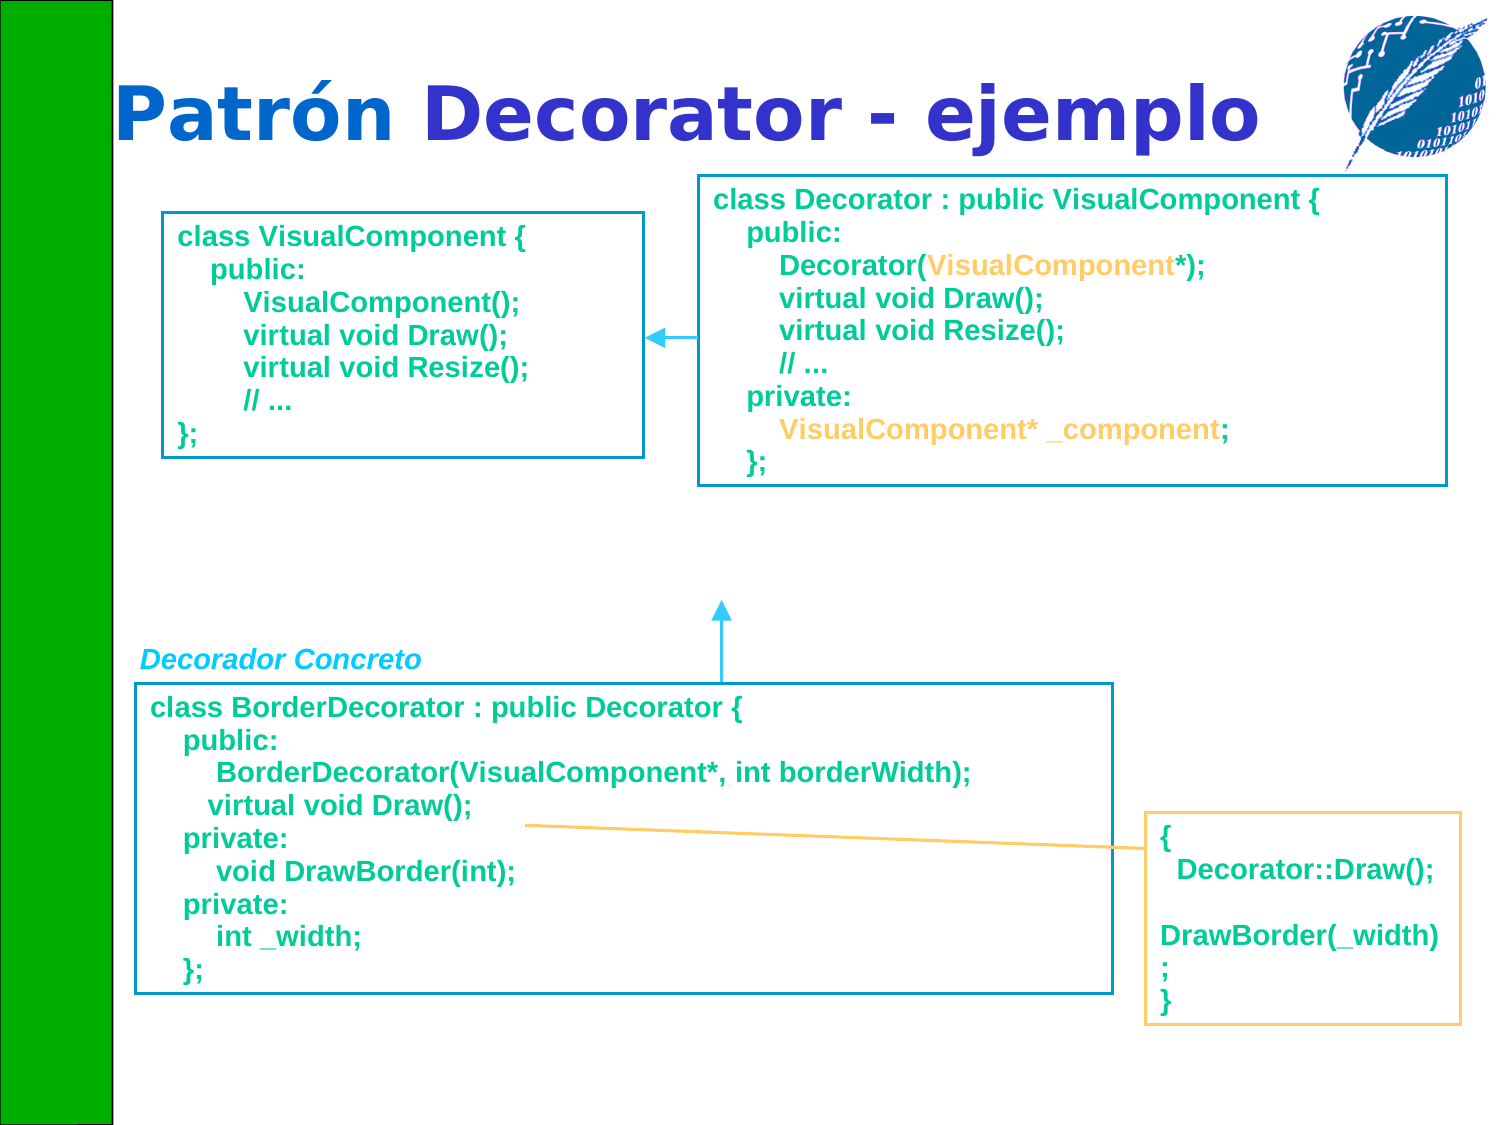

# Patrón Decorator - ejemplo
class Decorator : public VisualComponent {
 public:
 Decorator(VisualComponent*);
 virtual void Draw();
 virtual void Resize();
 // ...
 private:
 VisualComponent* _component;
 };
class VisualComponent {
 public:
 VisualComponent();
 virtual void Draw();
 virtual void Resize();
 // ...
};
Decorador Concreto
class BorderDecorator : public Decorator {
 public:
 BorderDecorator(VisualComponent*, int borderWidth);
 virtual void Draw();
 private:
 void DrawBorder(int);
 private:
 int _width;
 };
{
 Decorator::Draw();
 DrawBorder(_width);
}